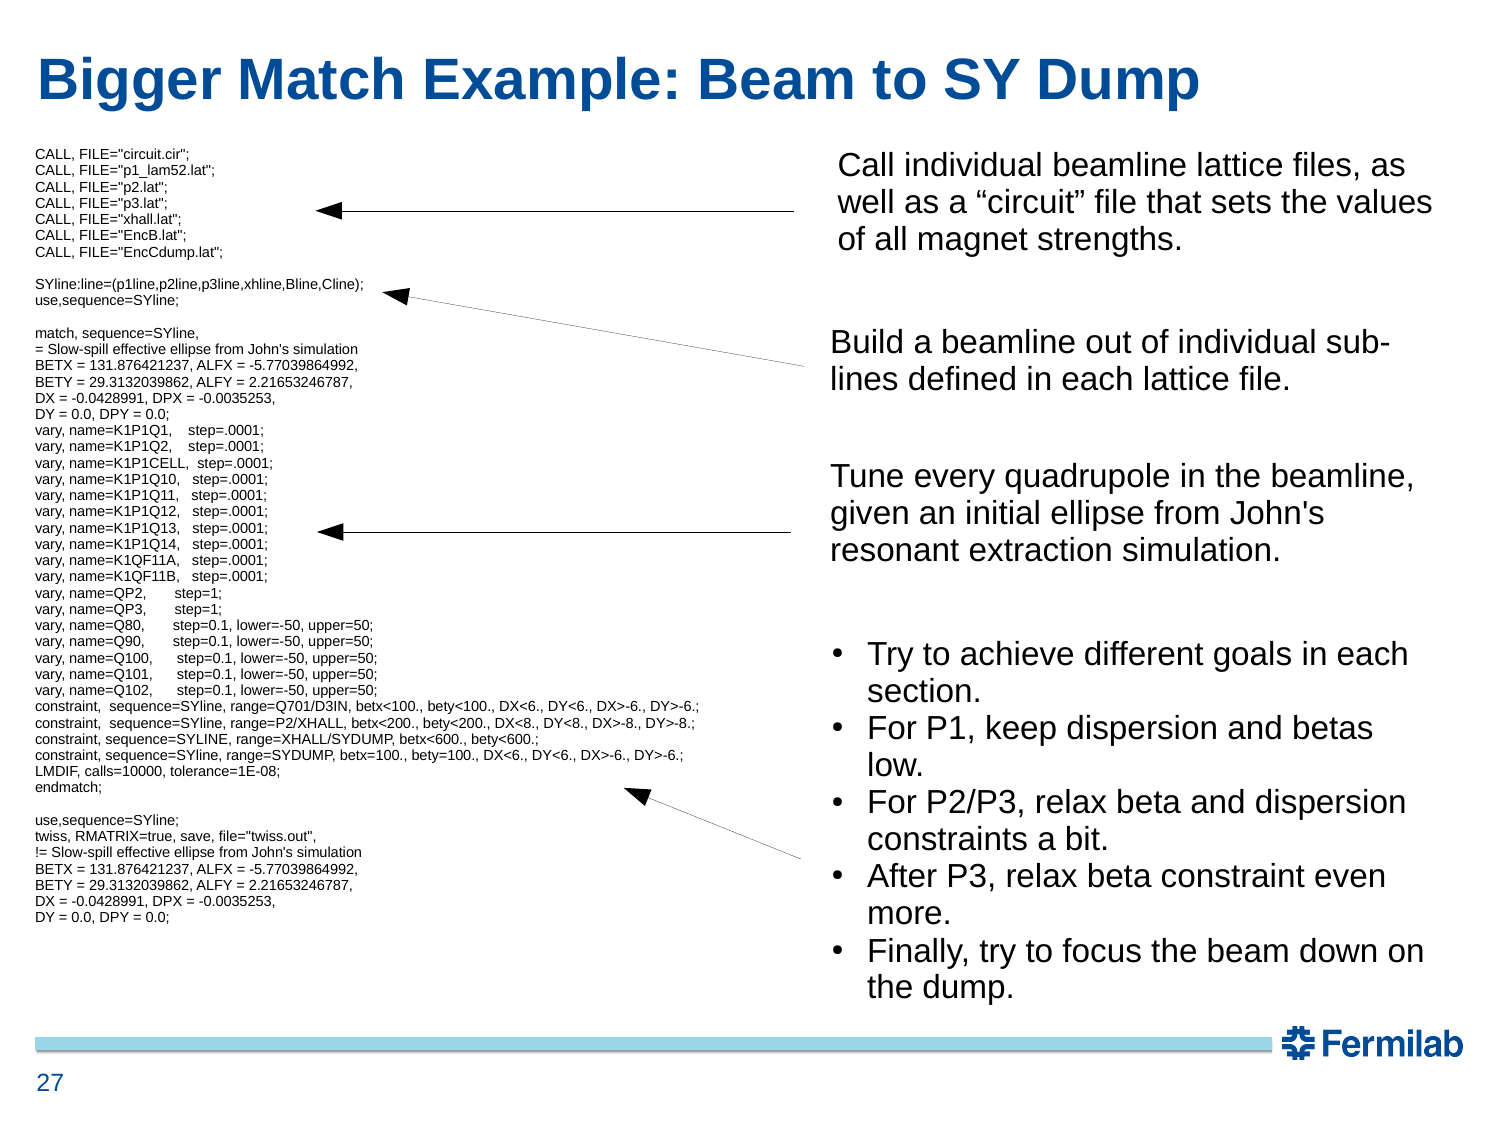

# Bigger Match Example: Beam to SY Dump
CALL, FILE="circuit.cir";
CALL, FILE="p1_lam52.lat";
CALL, FILE="p2.lat";
CALL, FILE="p3.lat";
CALL, FILE="xhall.lat";
CALL, FILE="EncB.lat";
CALL, FILE="EncCdump.lat";
SYline:line=(p1line,p2line,p3line,xhline,Bline,Cline);
use,sequence=SYline;
match, sequence=SYline,
= Slow-spill effective ellipse from John's simulation
BETX = 131.876421237, ALFX = -5.77039864992,
BETY = 29.3132039862, ALFY = 2.21653246787,
DX = -0.0428991, DPX = -0.0035253,
DY = 0.0, DPY = 0.0;
vary, name=K1P1Q1, step=.0001;
vary, name=K1P1Q2, step=.0001;
vary, name=K1P1CELL, step=.0001;
vary, name=K1P1Q10, step=.0001;
vary, name=K1P1Q11, step=.0001;
vary, name=K1P1Q12, step=.0001;
vary, name=K1P1Q13, step=.0001;
vary, name=K1P1Q14, step=.0001;
vary, name=K1QF11A, step=.0001;
vary, name=K1QF11B, step=.0001;
vary, name=QP2, step=1;
vary, name=QP3, step=1;
vary, name=Q80, step=0.1, lower=-50, upper=50;
vary, name=Q90, step=0.1, lower=-50, upper=50;
vary, name=Q100, step=0.1, lower=-50, upper=50;
vary, name=Q101, step=0.1, lower=-50, upper=50;
vary, name=Q102, step=0.1, lower=-50, upper=50;
constraint, sequence=SYline, range=Q701/D3IN, betx<100., bety<100., DX<6., DY<6., DX>-6., DY>-6.;
constraint, sequence=SYline, range=P2/XHALL, betx<200., bety<200., DX<8., DY<8., DX>-8., DY>-8.;
constraint, sequence=SYLINE, range=XHALL/SYDUMP, betx<600., bety<600.;
constraint, sequence=SYline, range=SYDUMP, betx=100., bety=100., DX<6., DY<6., DX>-6., DY>-6.;
LMDIF, calls=10000, tolerance=1E-08;
endmatch;
use,sequence=SYline;
twiss, RMATRIX=true, save, file="twiss.out",
!= Slow-spill effective ellipse from John's simulation
BETX = 131.876421237, ALFX = -5.77039864992,
BETY = 29.3132039862, ALFY = 2.21653246787,
DX = -0.0428991, DPX = -0.0035253,
DY = 0.0, DPY = 0.0;
Call individual beamline lattice files, as well as a “circuit” file that sets the values of all magnet strengths.
Build a beamline out of individual sub-lines defined in each lattice file.
Tune every quadrupole in the beamline, given an initial ellipse from John's resonant extraction simulation.
Try to achieve different goals in each section.
For P1, keep dispersion and betas low.
For P2/P3, relax beta and dispersion constraints a bit.
After P3, relax beta constraint even more.
Finally, try to focus the beam down on the dump.